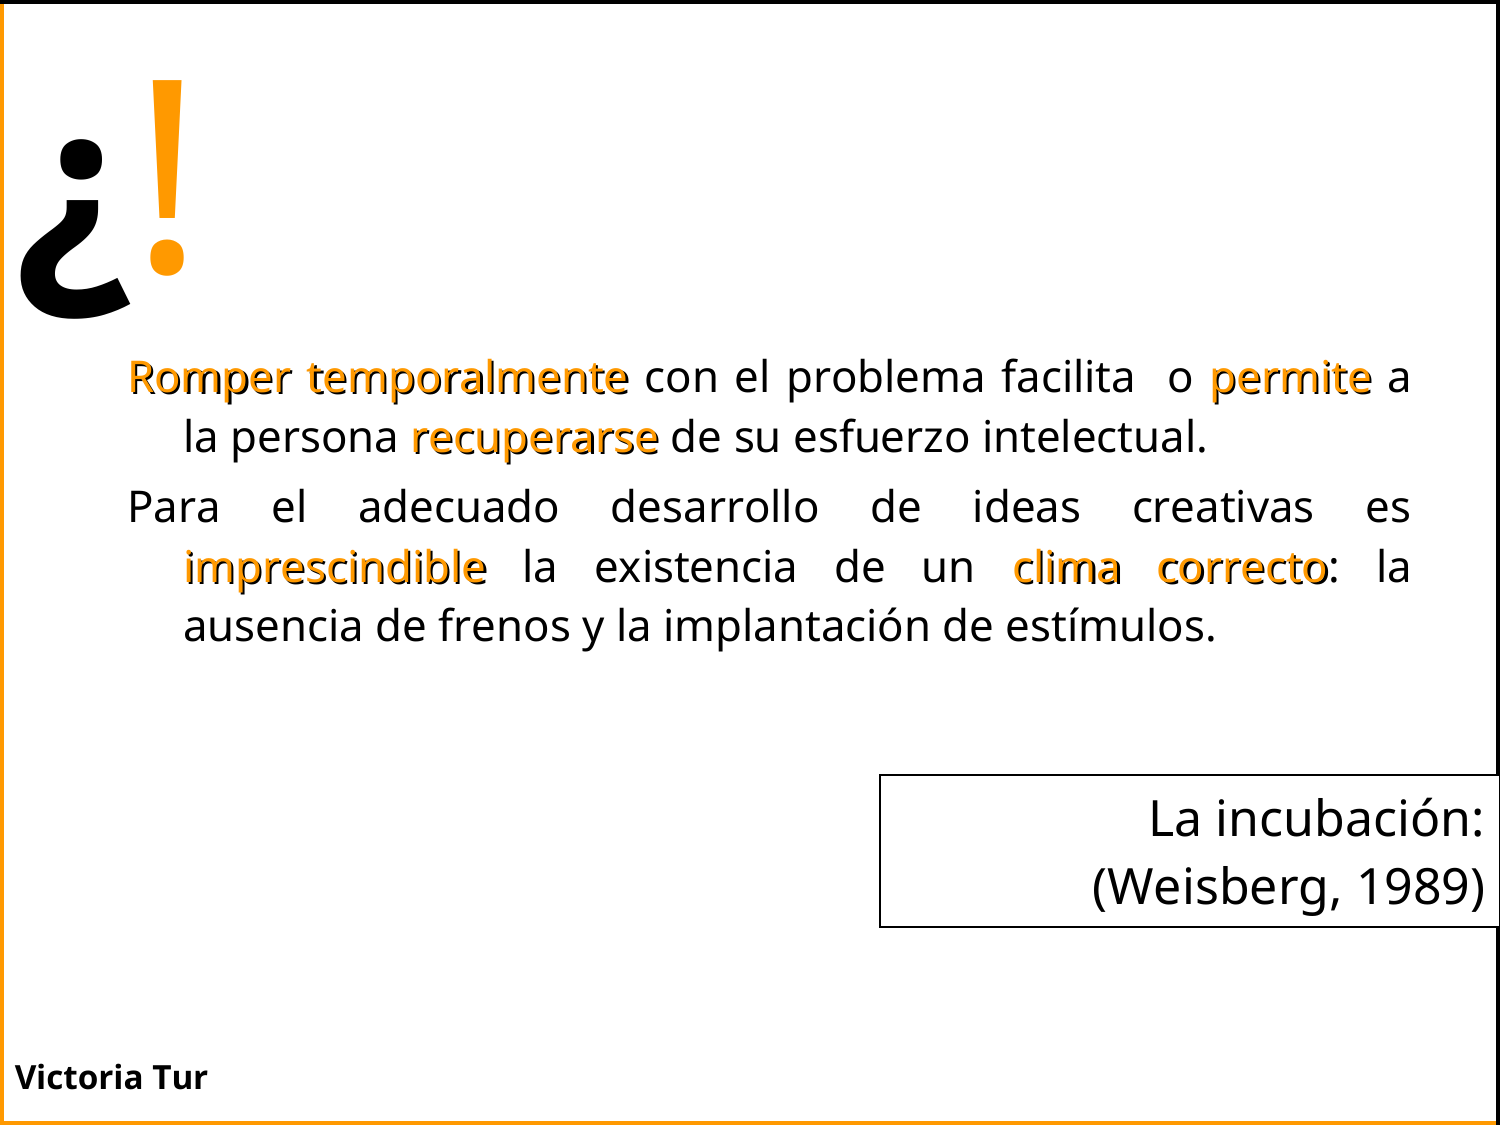

# Romper temporalmente con el problema facilita o permite a la persona recuperarse de su esfuerzo intelectual.
Para el adecuado desarrollo de ideas creativas es imprescindible la existencia de un clima correcto: la ausencia de frenos y la implantación de estímulos.
La incubación:
(Weisberg, 1989)